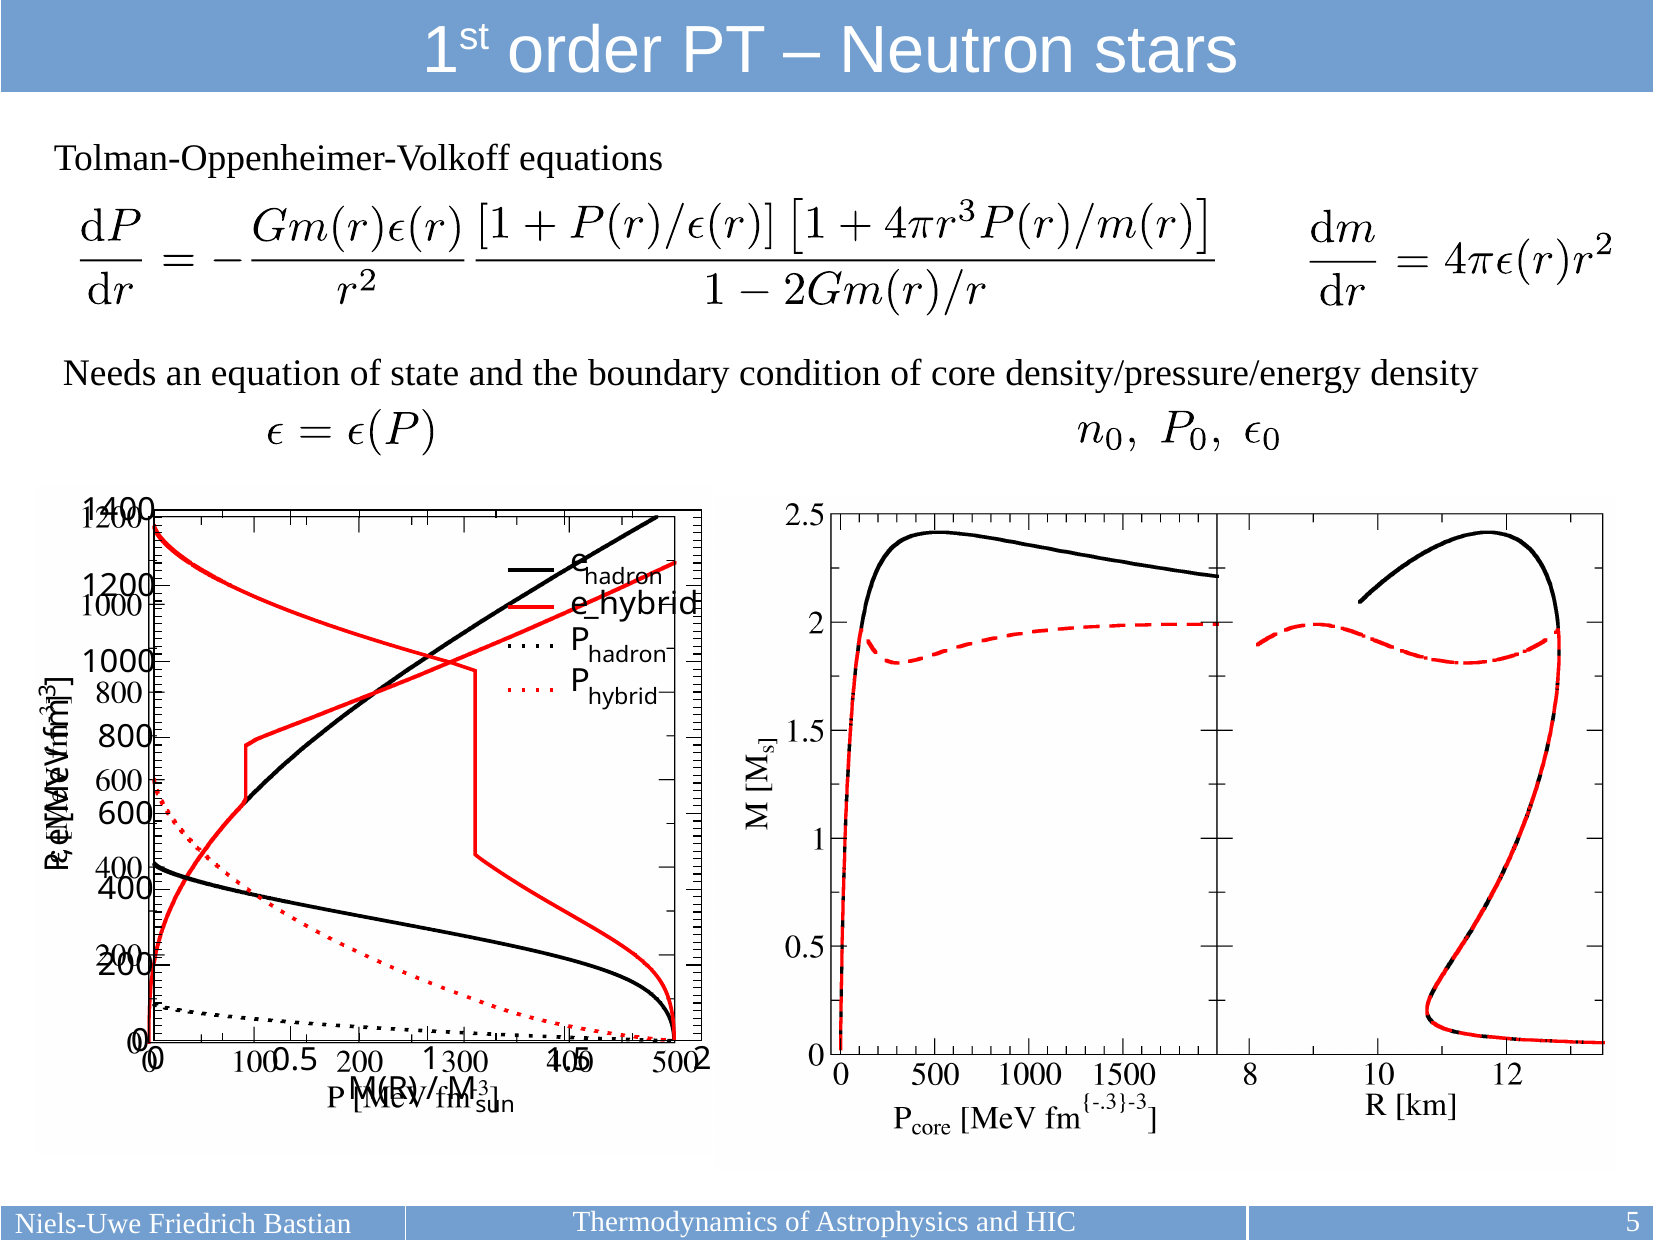

# 1st order PT – Neutron stars
Tolman-Oppenheimer-Volkoff equations
Needs an equation of state and the boundary condition of core density/pressure/energy density
Thermodynamics of Astrophysics and HIC
5